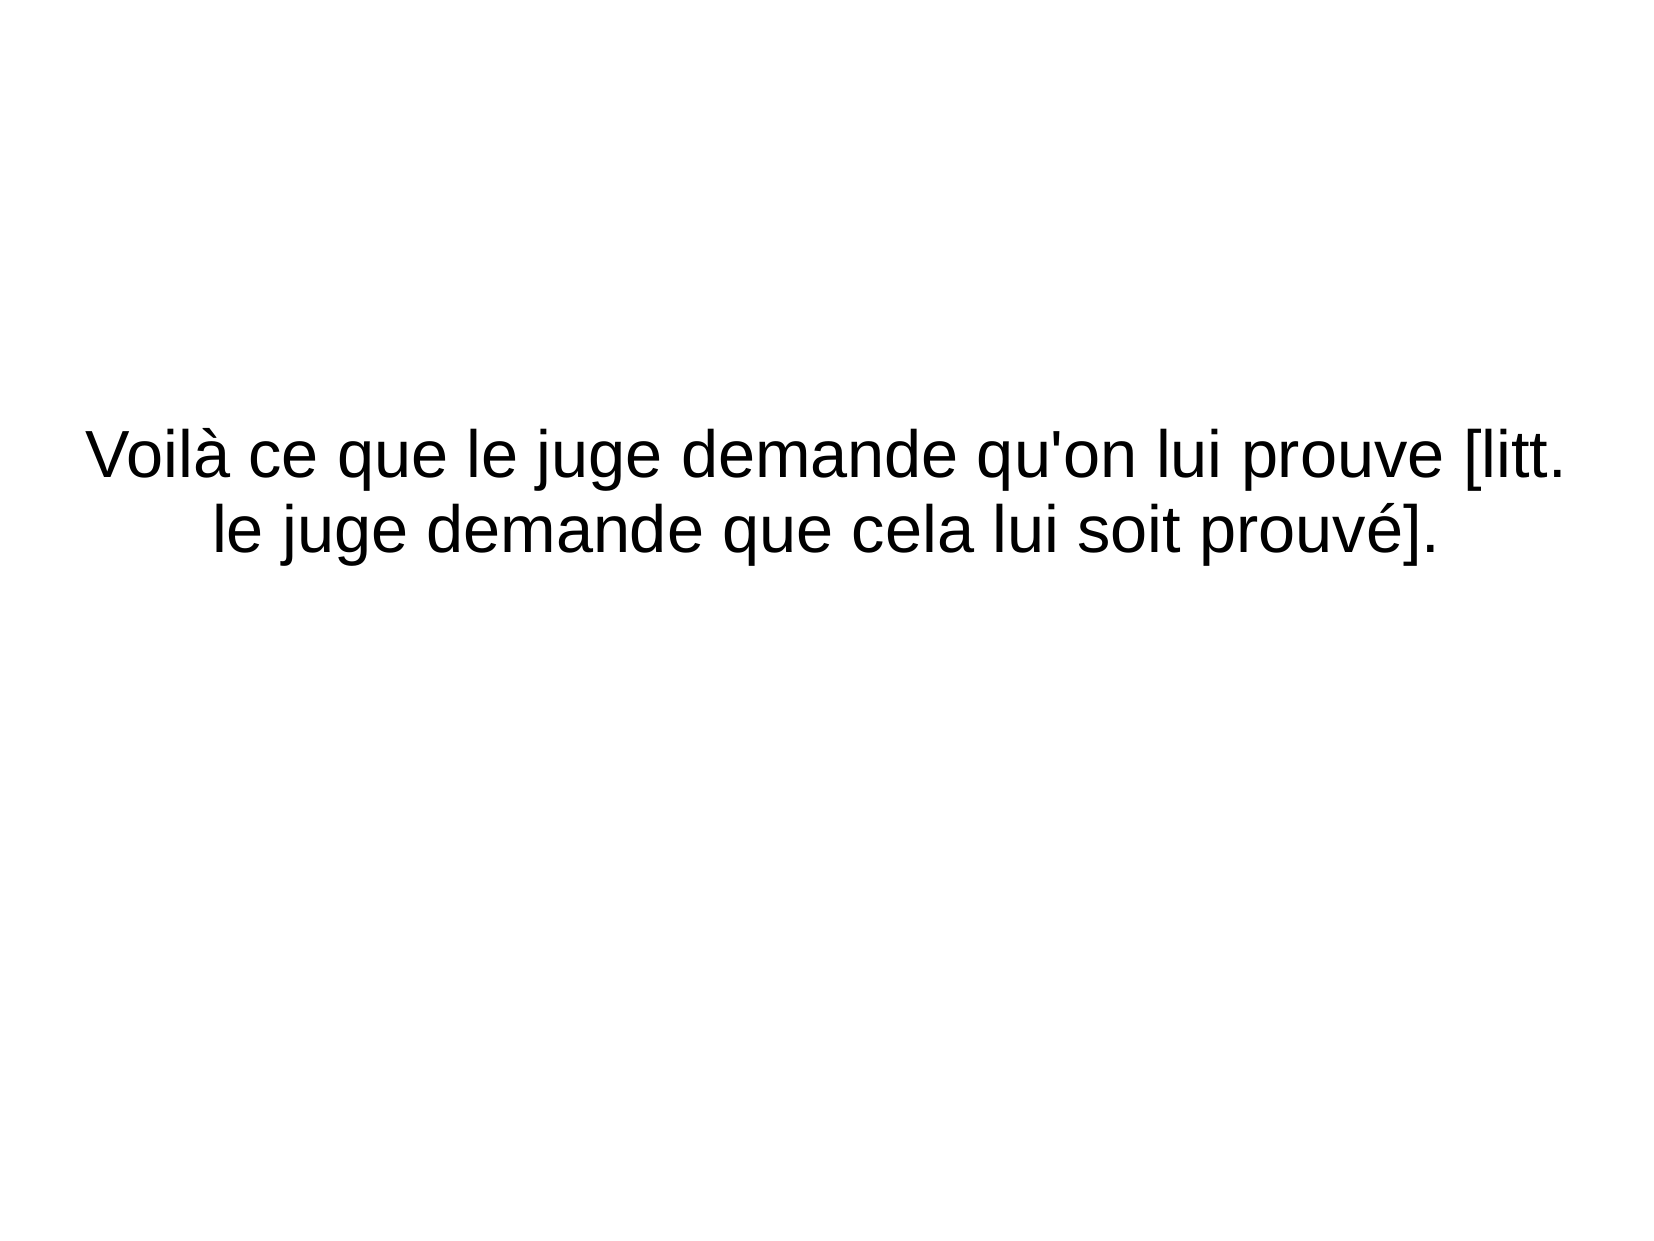

# Voilà ce que le juge demande qu'on lui prouve [litt. le juge demande que cela lui soit prouvé].